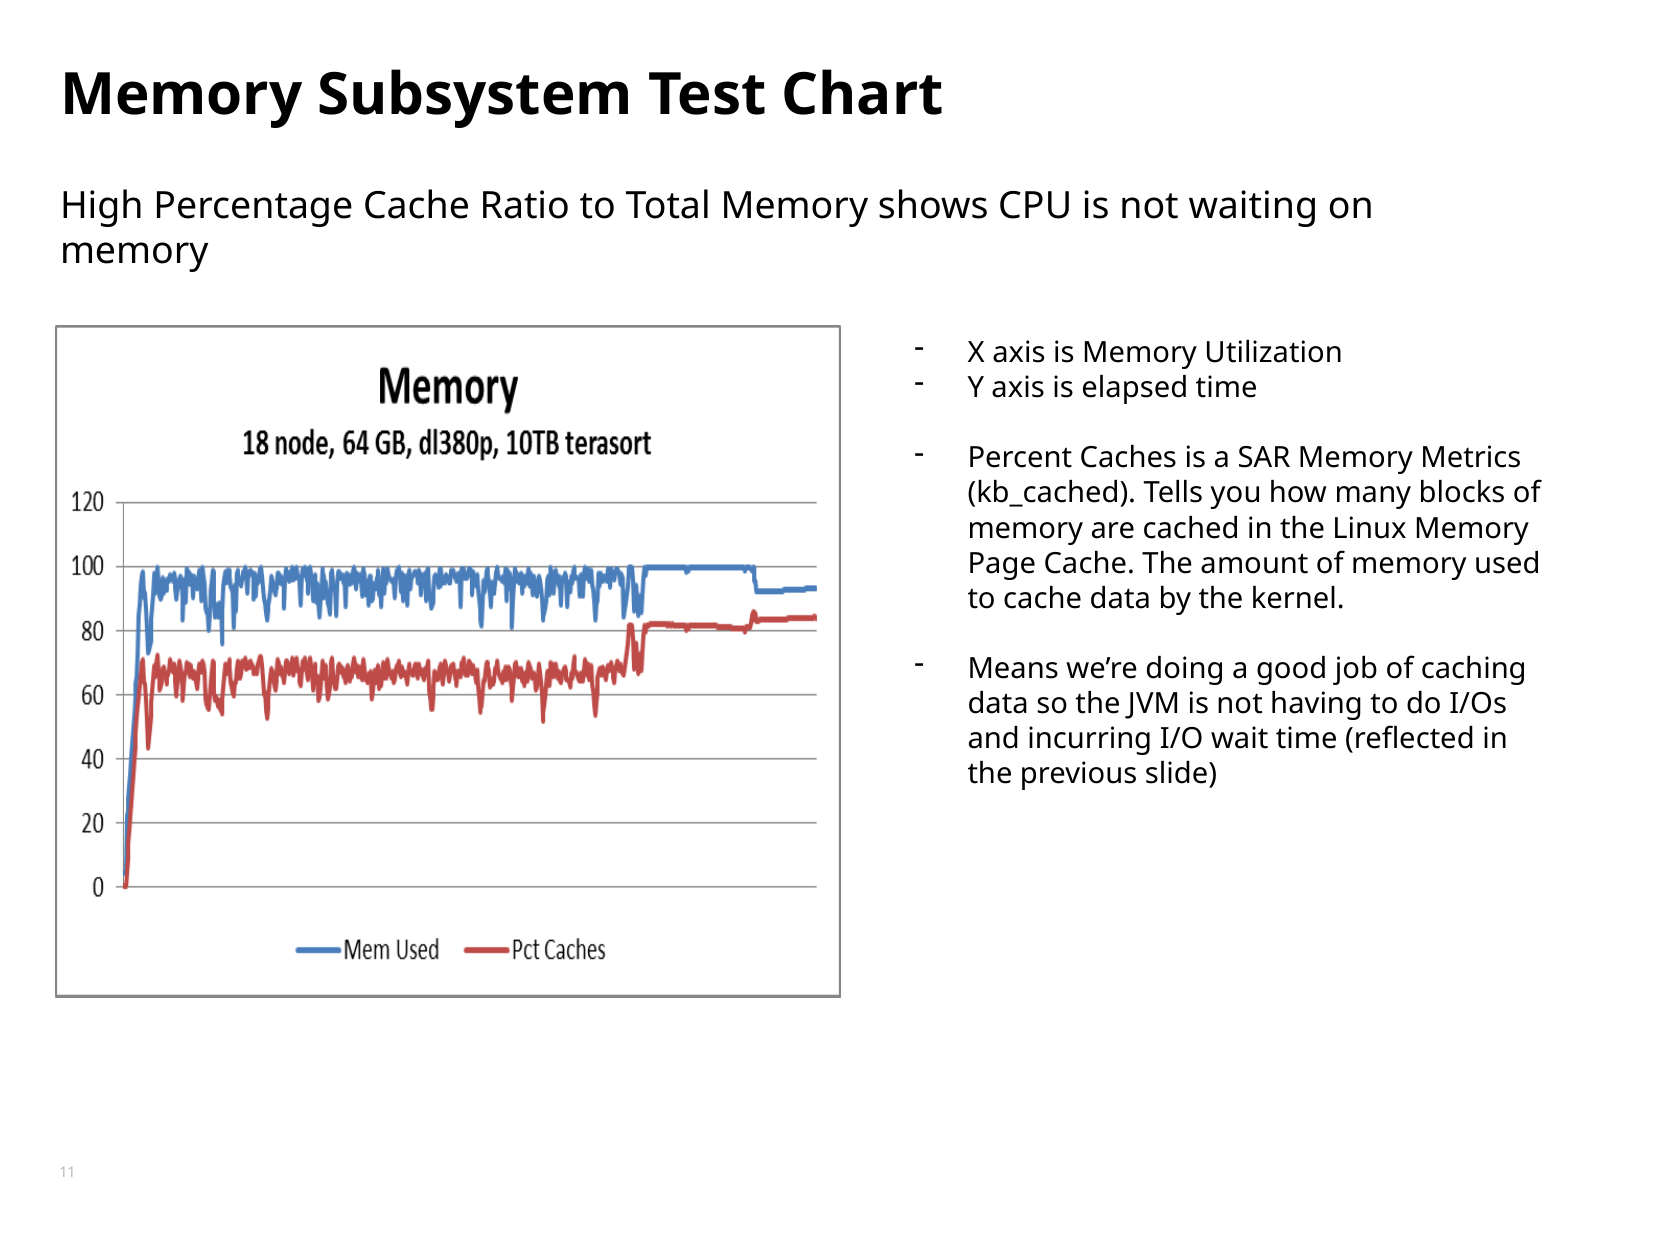

Memory Subsystem Test Chart
# High Percentage Cache Ratio to Total Memory shows CPU is not waiting on memory
X axis is Memory Utilization
Y axis is elapsed time
Percent Caches is a SAR Memory Metrics (kb_cached). Tells you how many blocks of memory are cached in the Linux Memory Page Cache. The amount of memory used to cache data by the kernel.
Means we’re doing a good job of caching data so the JVM is not having to do I/Os and incurring I/O wait time (reflected in the previous slide)